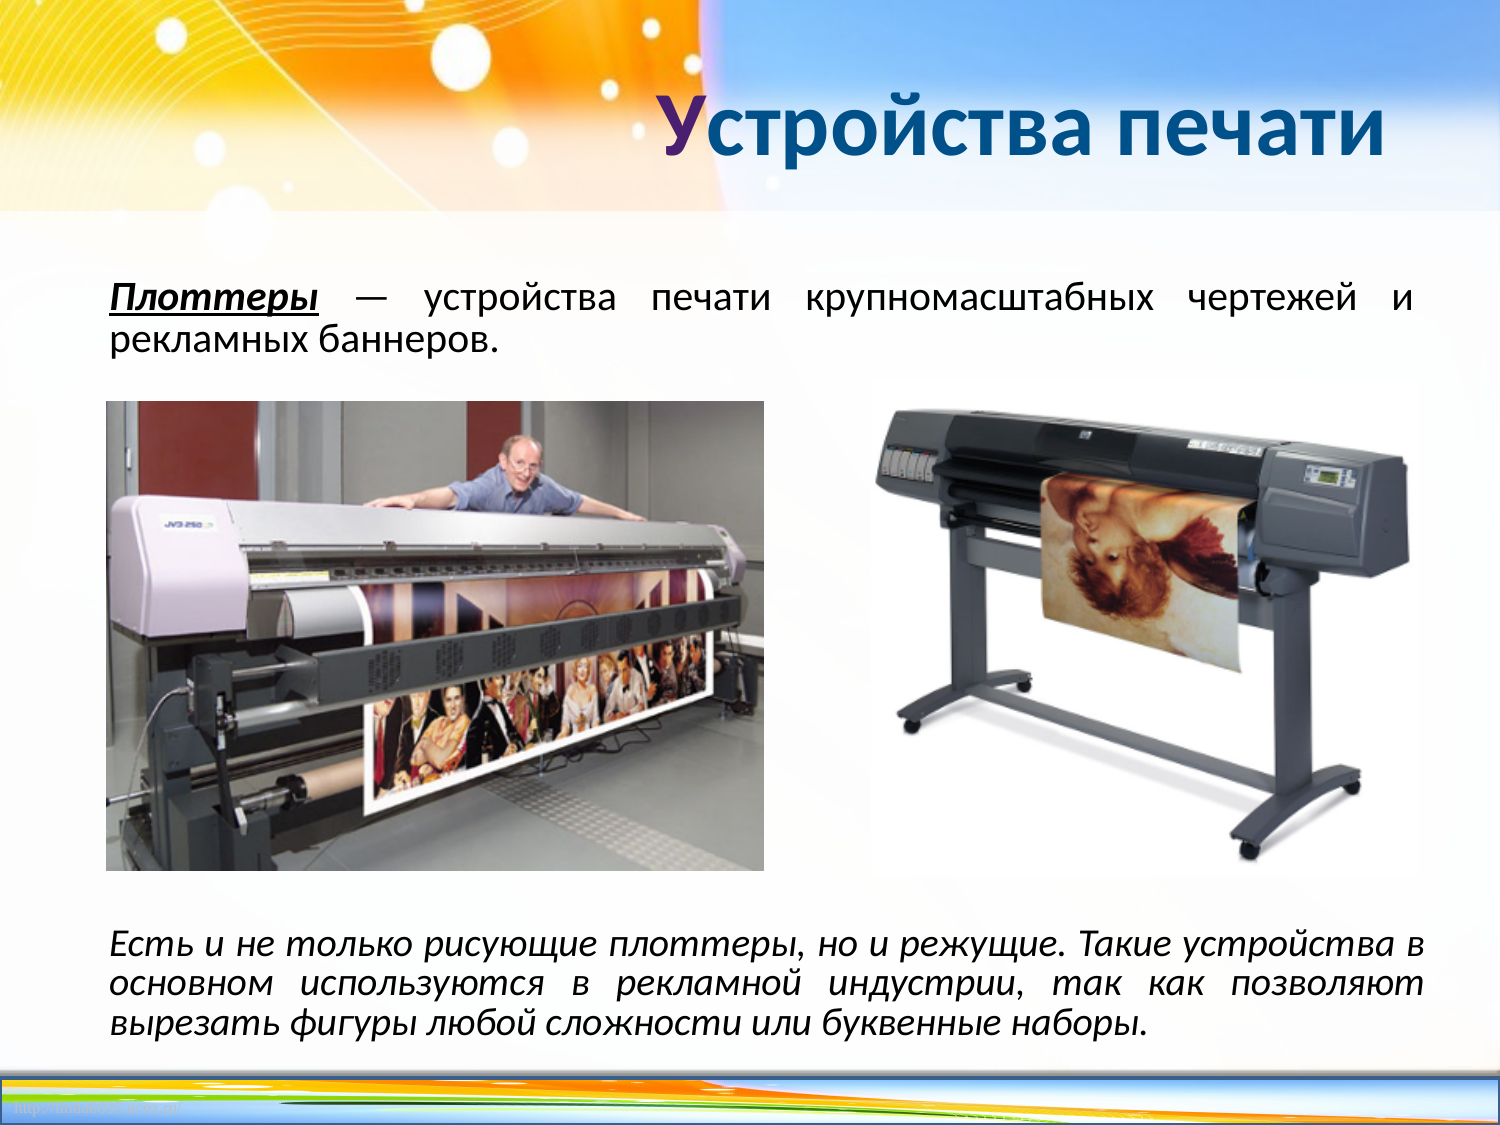

# Устройства печати
Плоттеры — устройства печати крупномасштабных чертежей и рекламных баннеров.
Есть и не только рисующие плоттеры, но и режущие. Такие устройства в основном используются в рекламной индустрии, так как позволяют вырезать фигуры любой сложности или буквенные наборы.